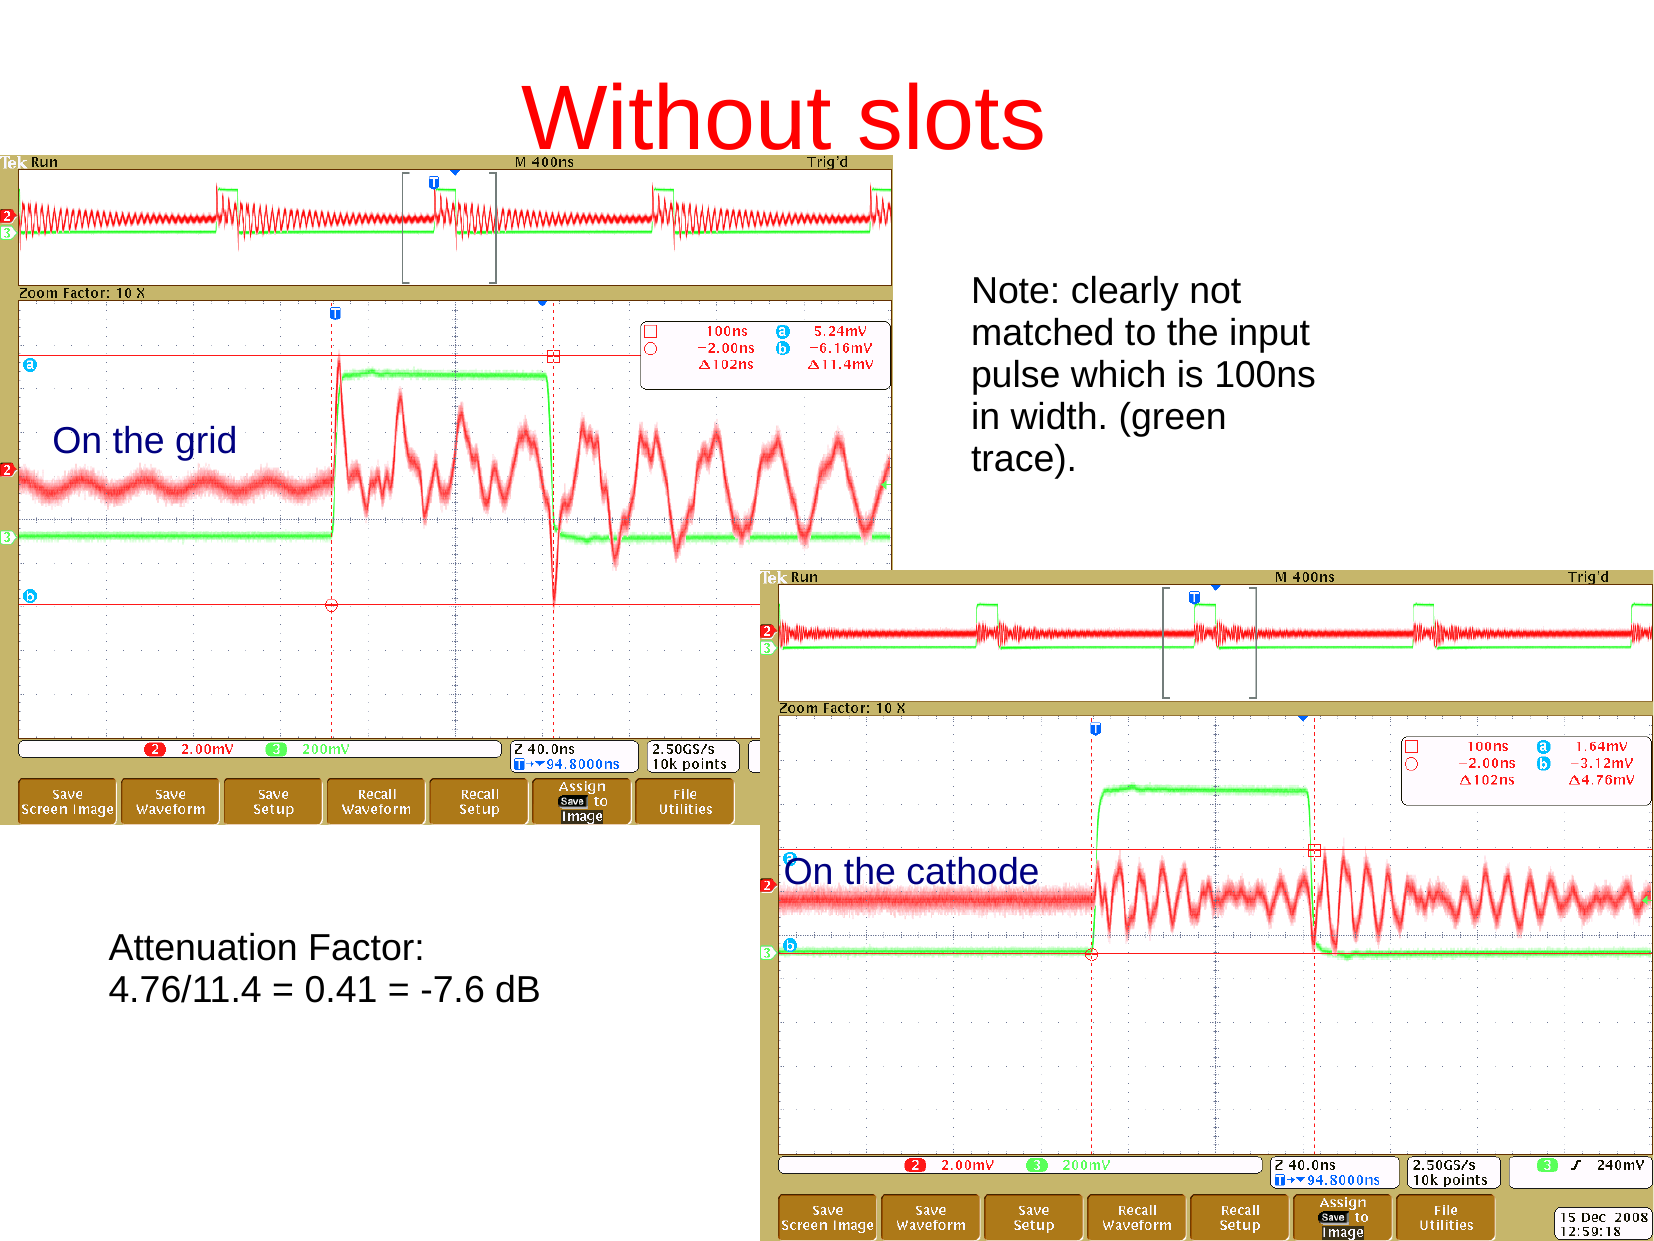

# Without slots
Note: clearly not matched to the input pulse which is 100ns in width. (green trace).
On the grid
On the cathode
Attenuation Factor:
4.76/11.4 = 0.41 = -7.6 dB